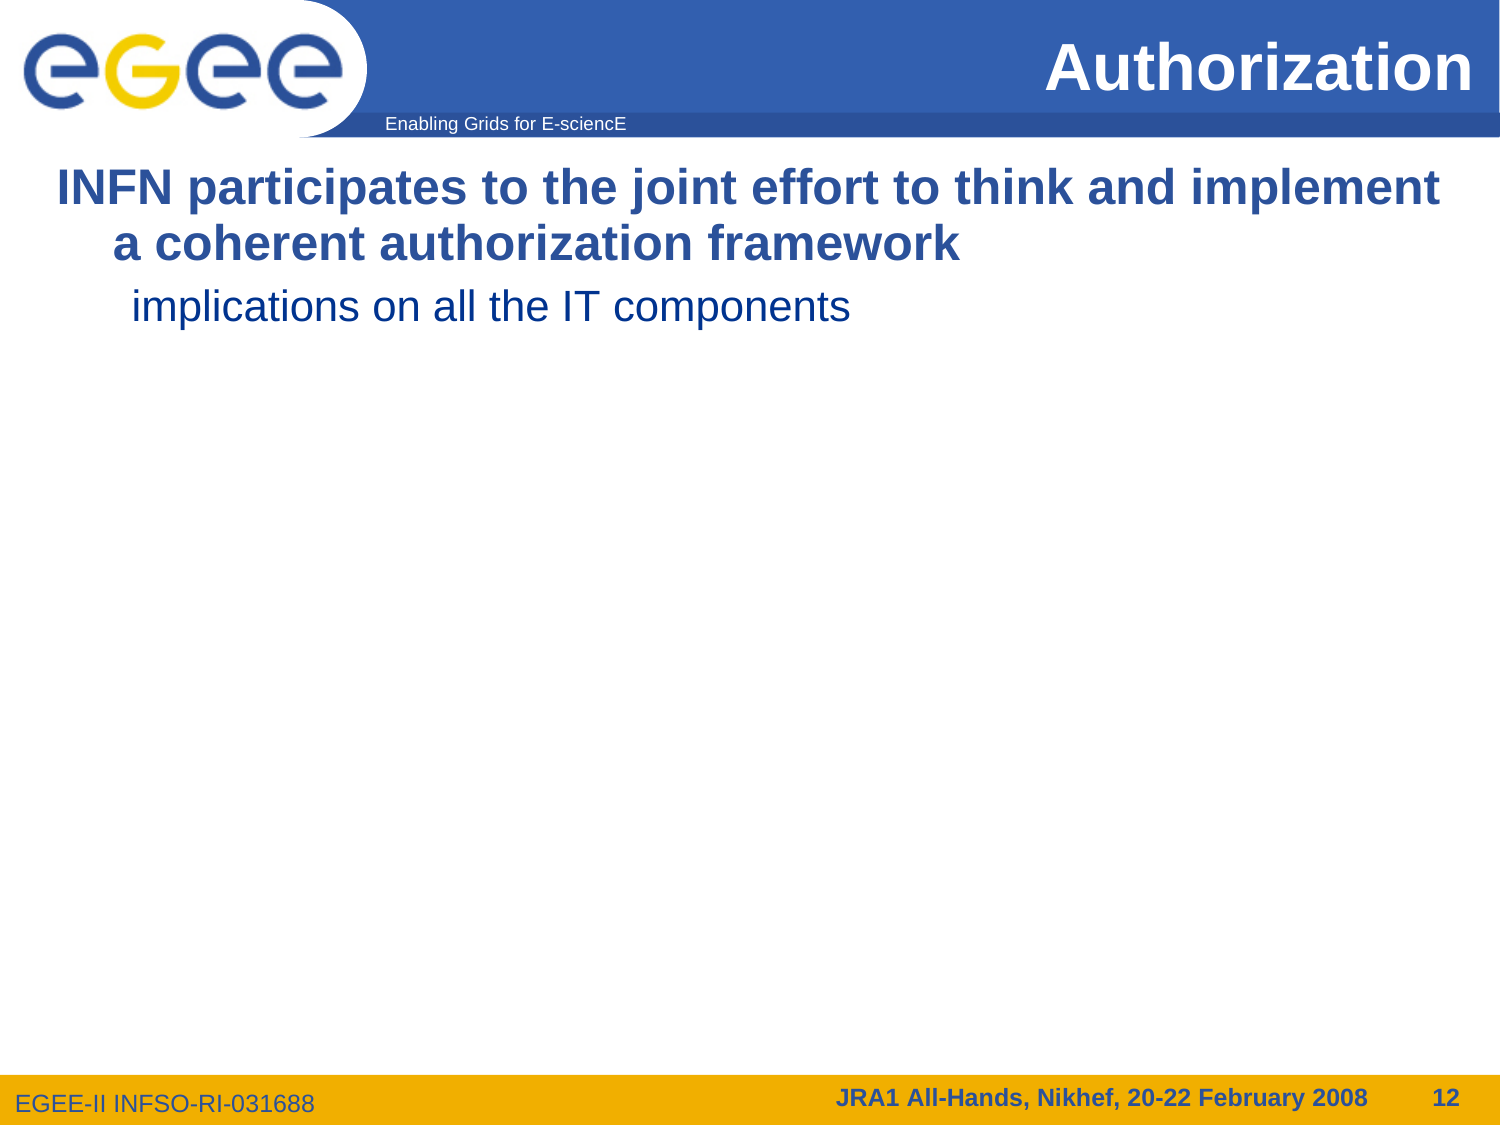

# Authorization
INFN participates to the joint effort to think and implement a coherent authorization framework
implications on all the IT components
JRA1 All-Hands, Nikhef, 20-22 February 2008
12